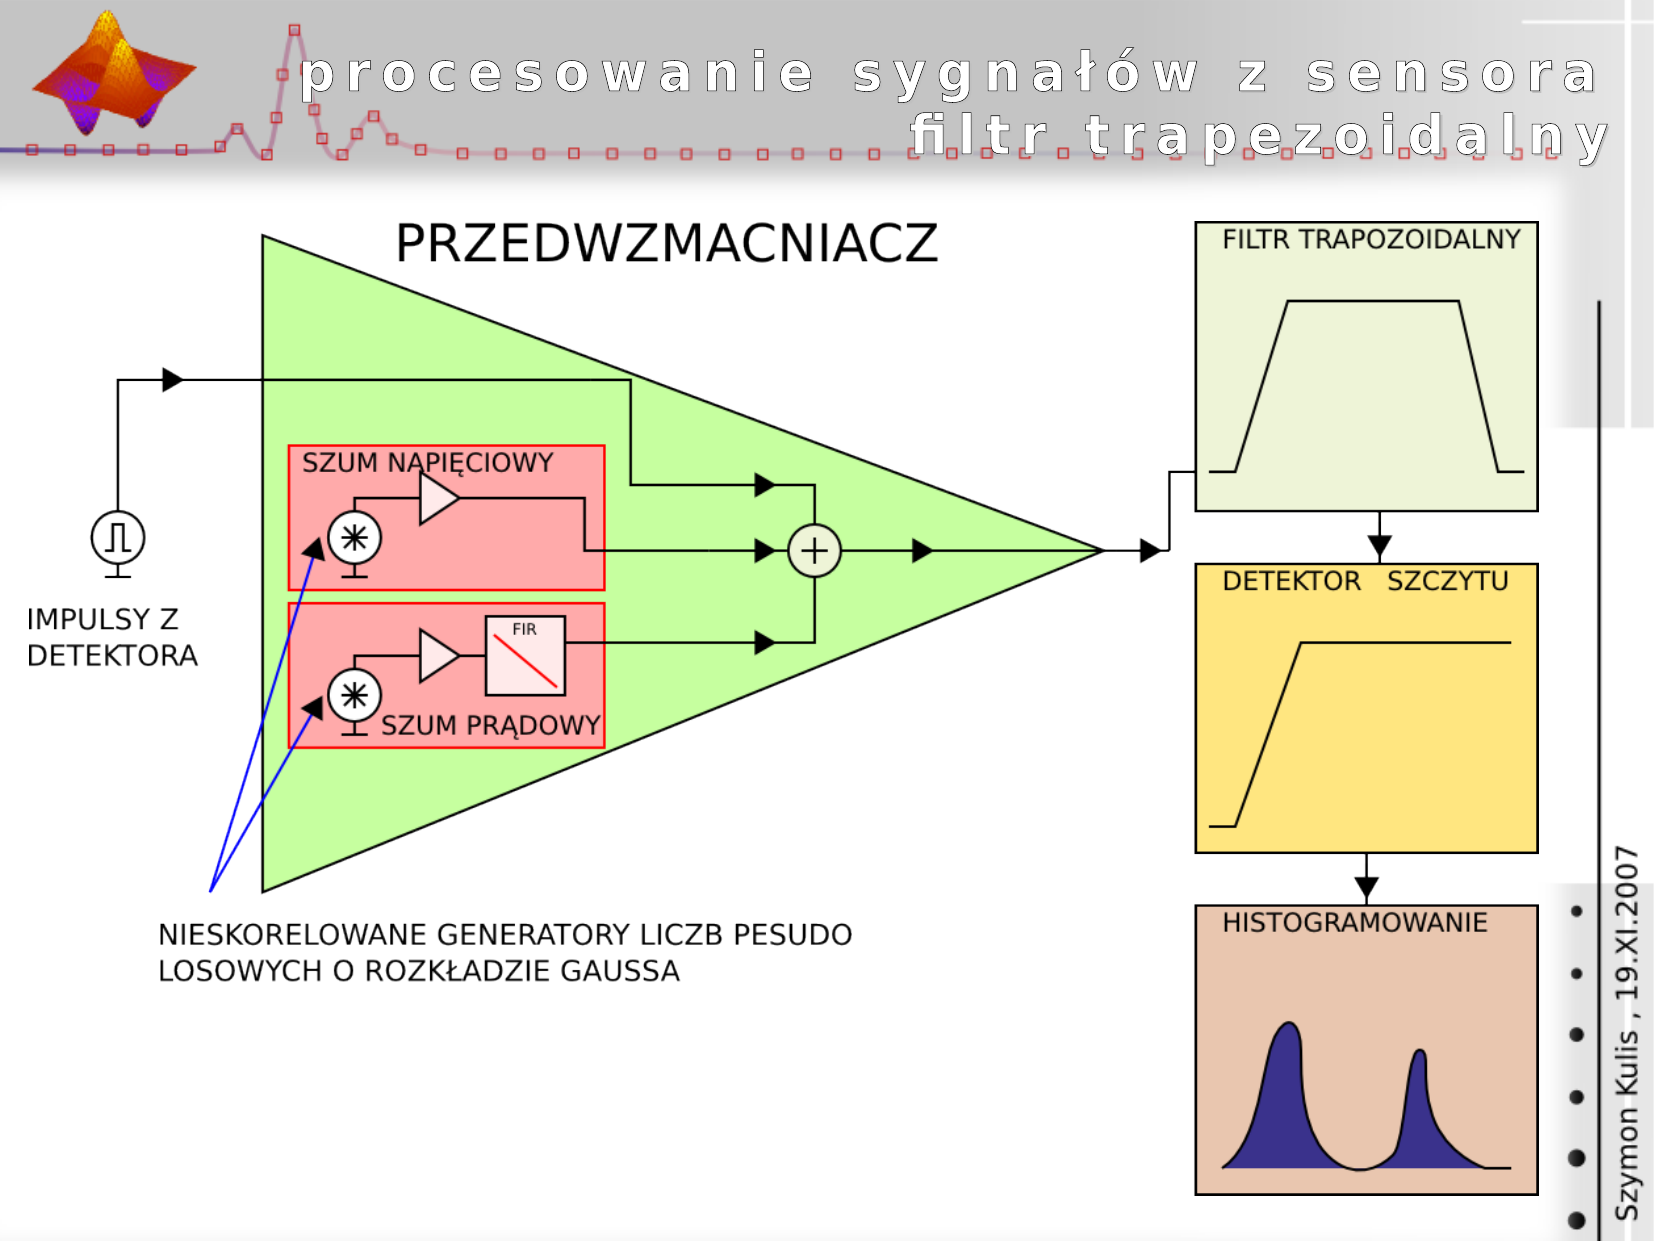

# procesowanie sygnałów z sensora filtr trapezoidalny